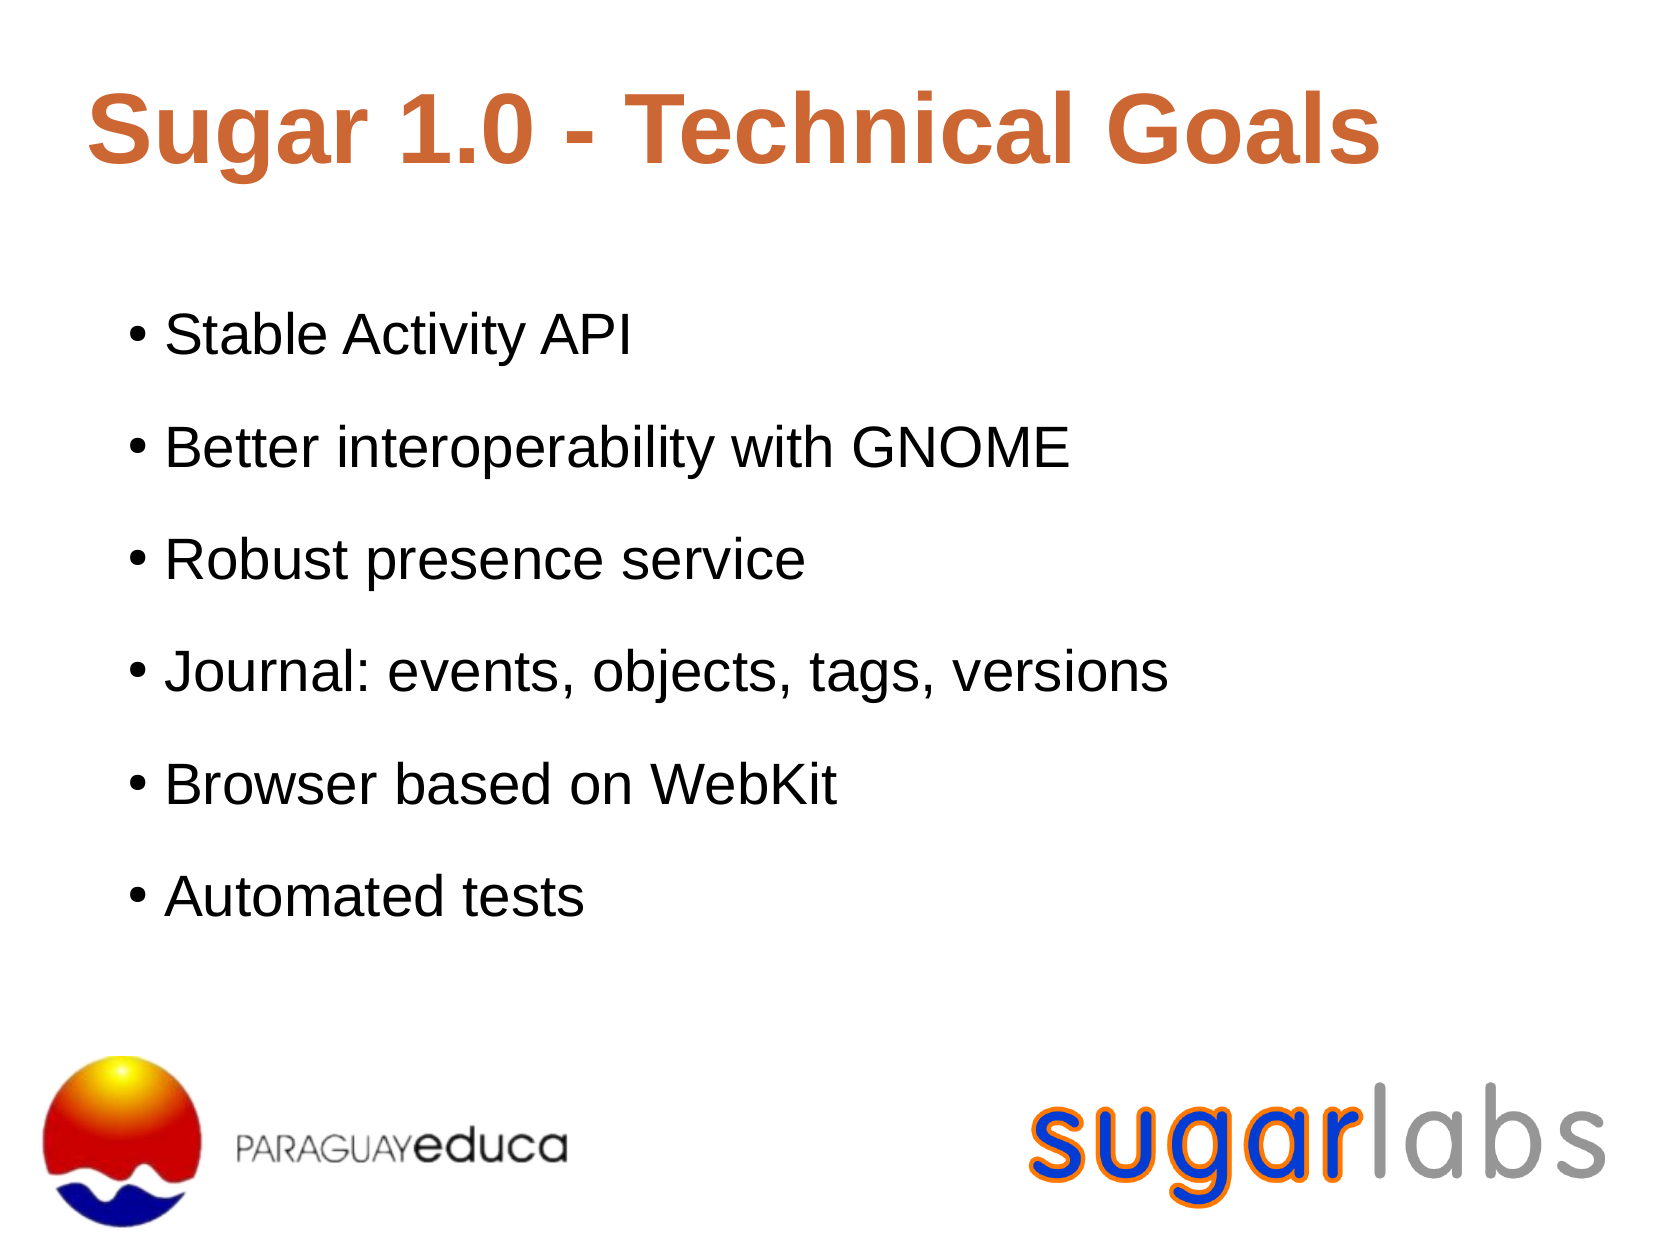

# Sugar 1.0 - Technical Goals
 Stable Activity API
 Better interoperability with GNOME
 Robust presence service
 Journal: events, objects, tags, versions
 Browser based on WebKit
 Automated tests